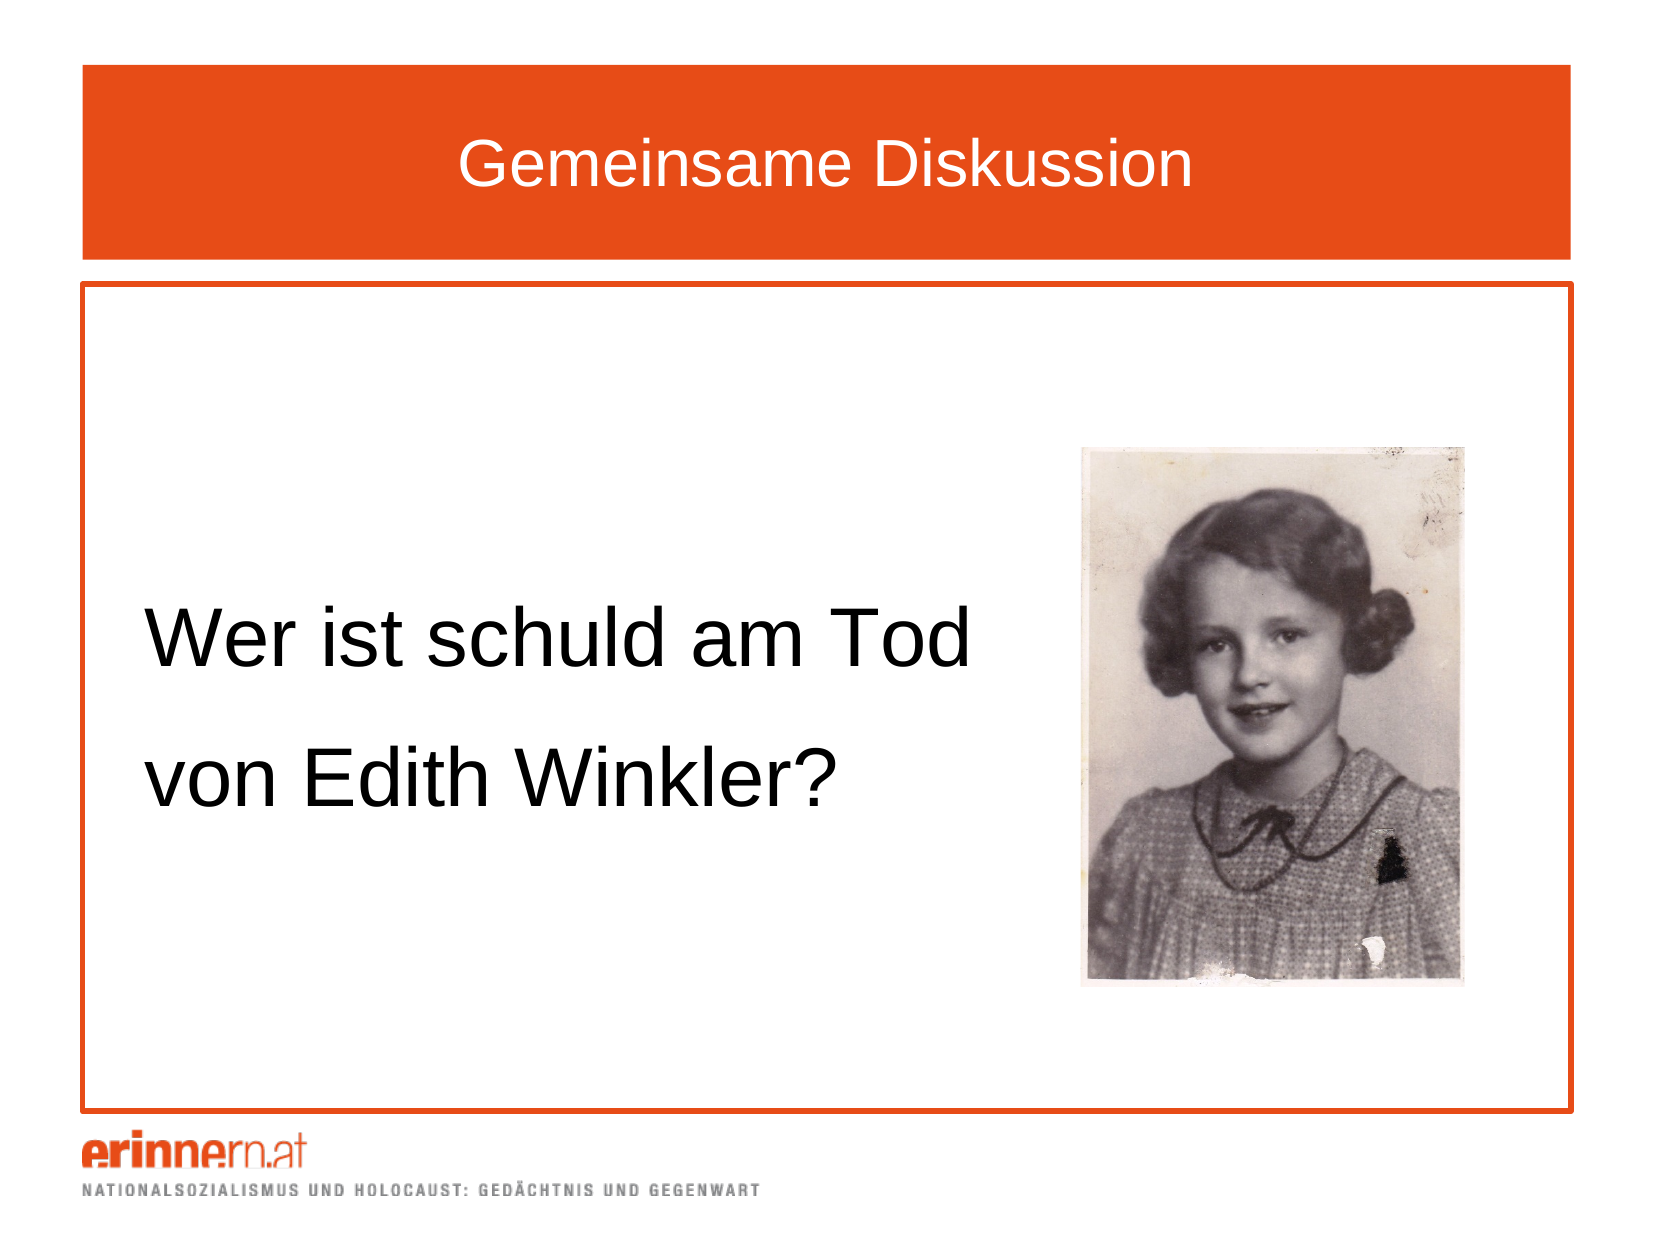

# Gemeinsame Diskussion
Wer ist schuld am Tod
von Edith Winkler?